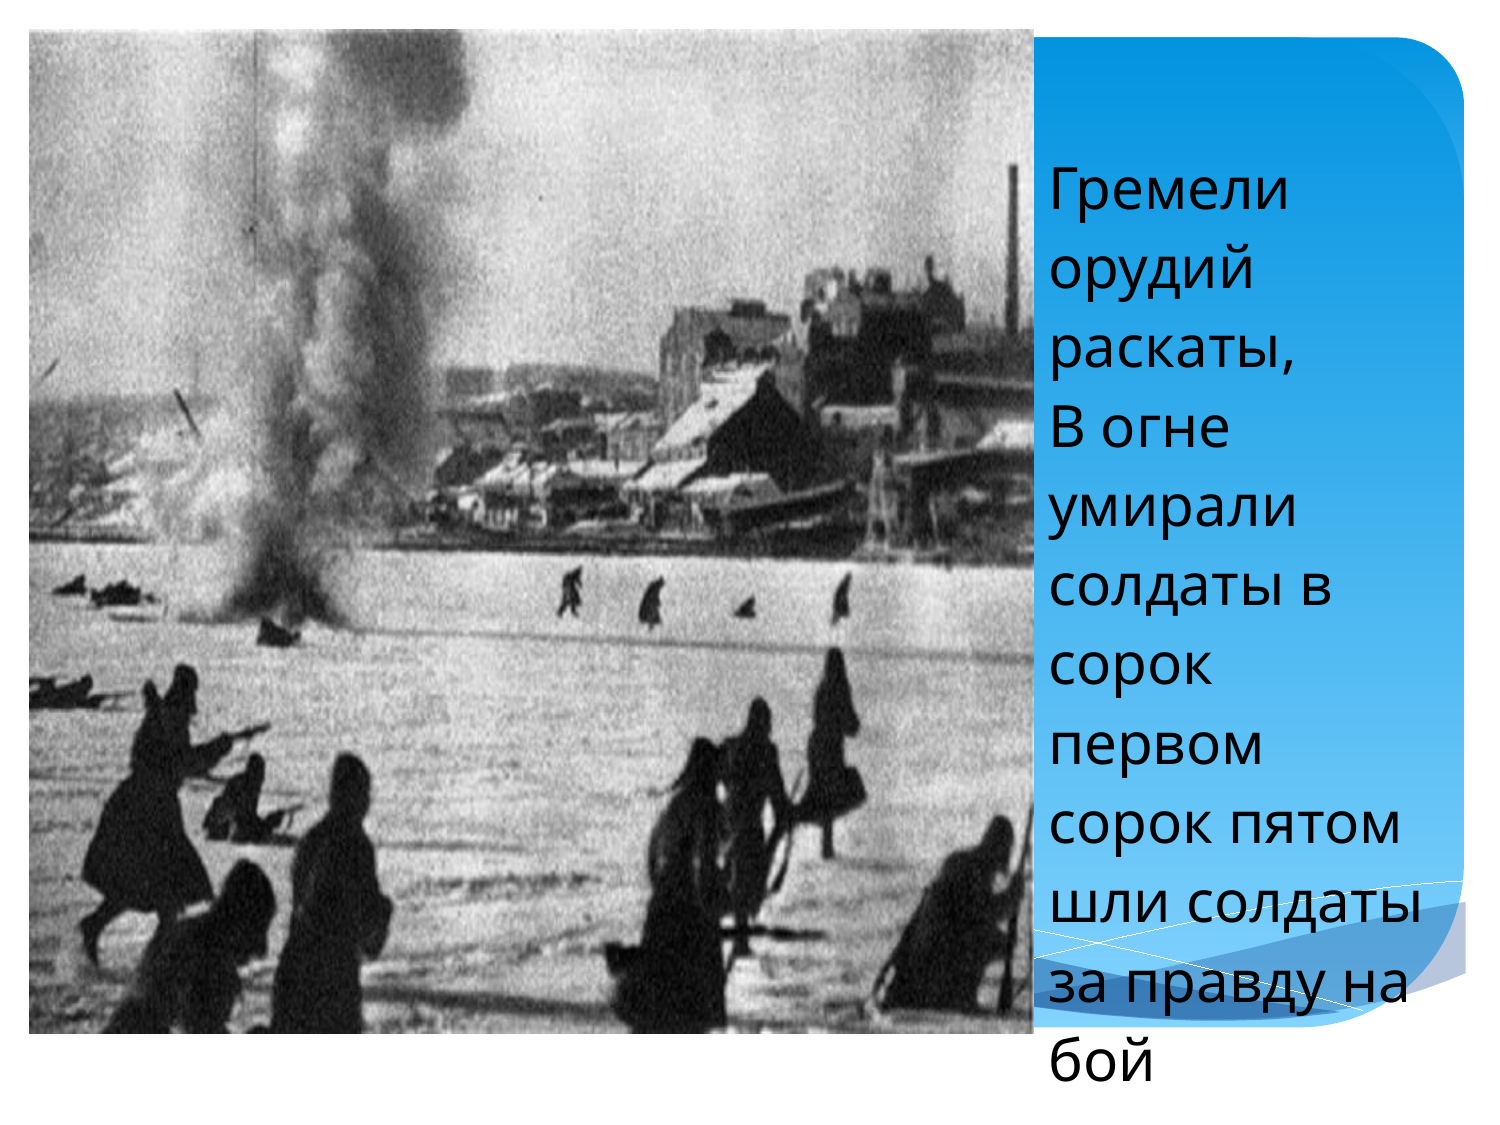

Гремели орудий раскаты,
В огне умирали солдаты в сорок первом сорок пятом шли солдаты за правду на бой